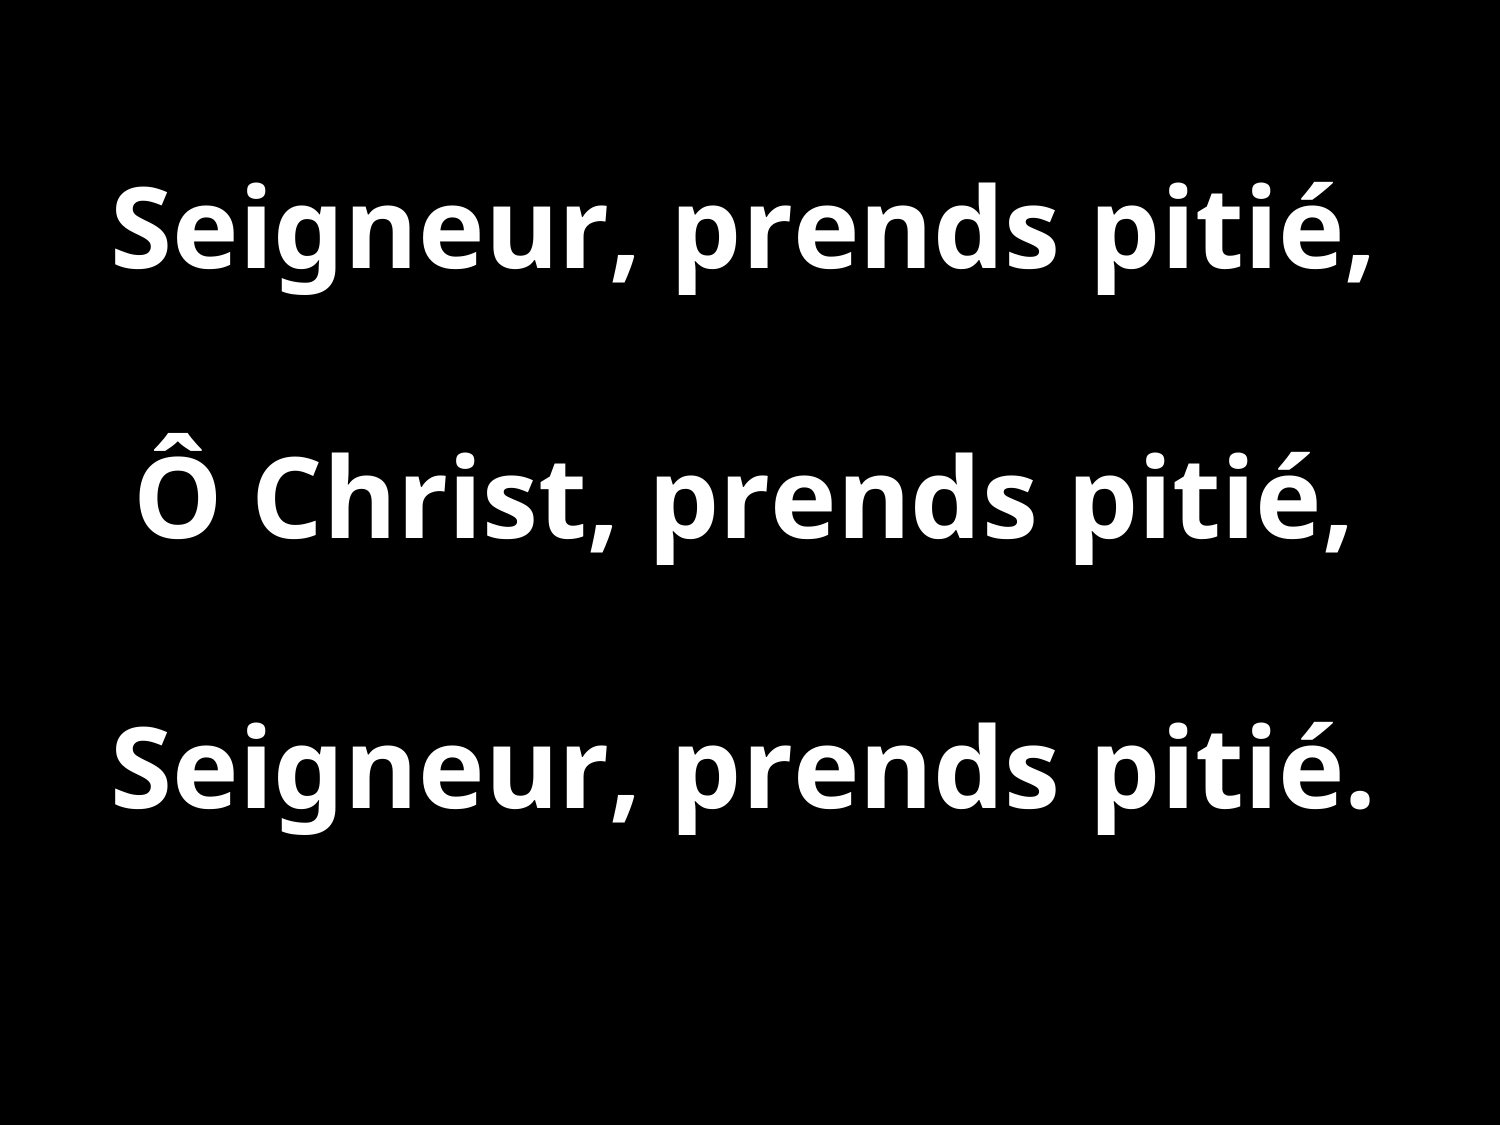

Seigneur, prends pitié,
Ô Christ, prends pitié,
Seigneur, prends pitié.